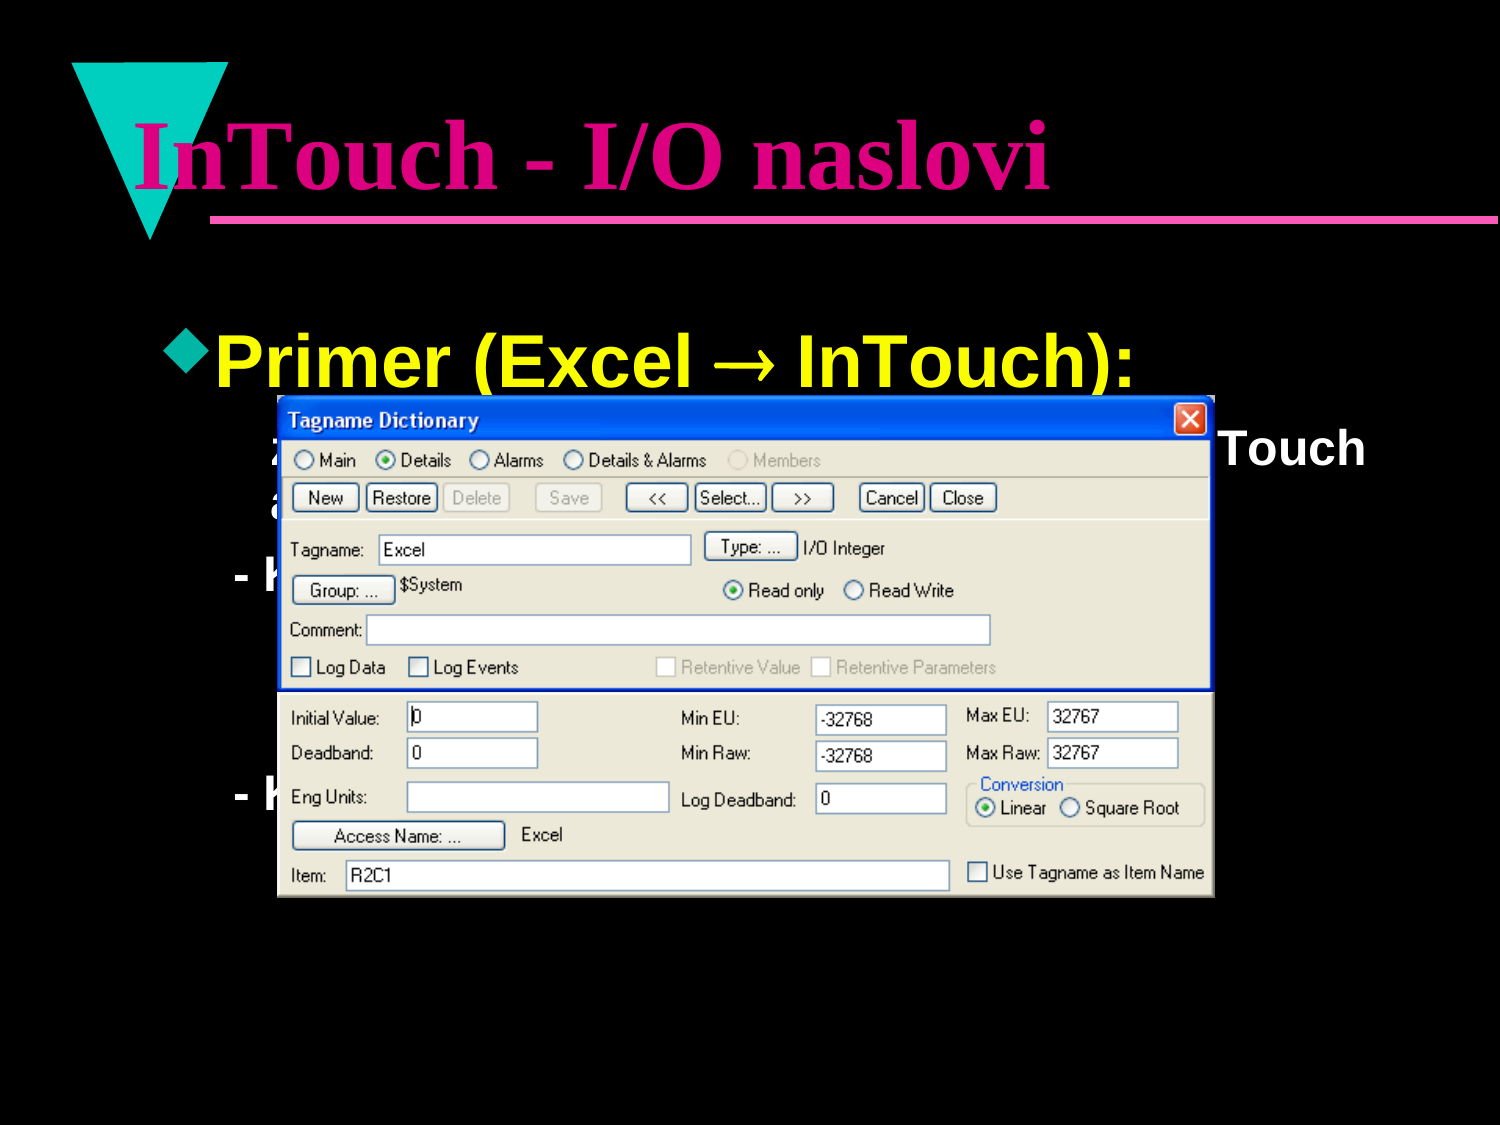

# InTouch - I/O naslovi
Primer (Excel  InTouch):
 	za dostop do podatkov v Excel-u, je v InTouch aplikaciji potrebno:
- Kreirati Access Name:
		Application Name: EXCEL
		Topic Name:	Zvezek1.xls
- Kreirati I/O spremenljivko:
		Item:	 R2C1
RVP2
I/O komunikacija
10